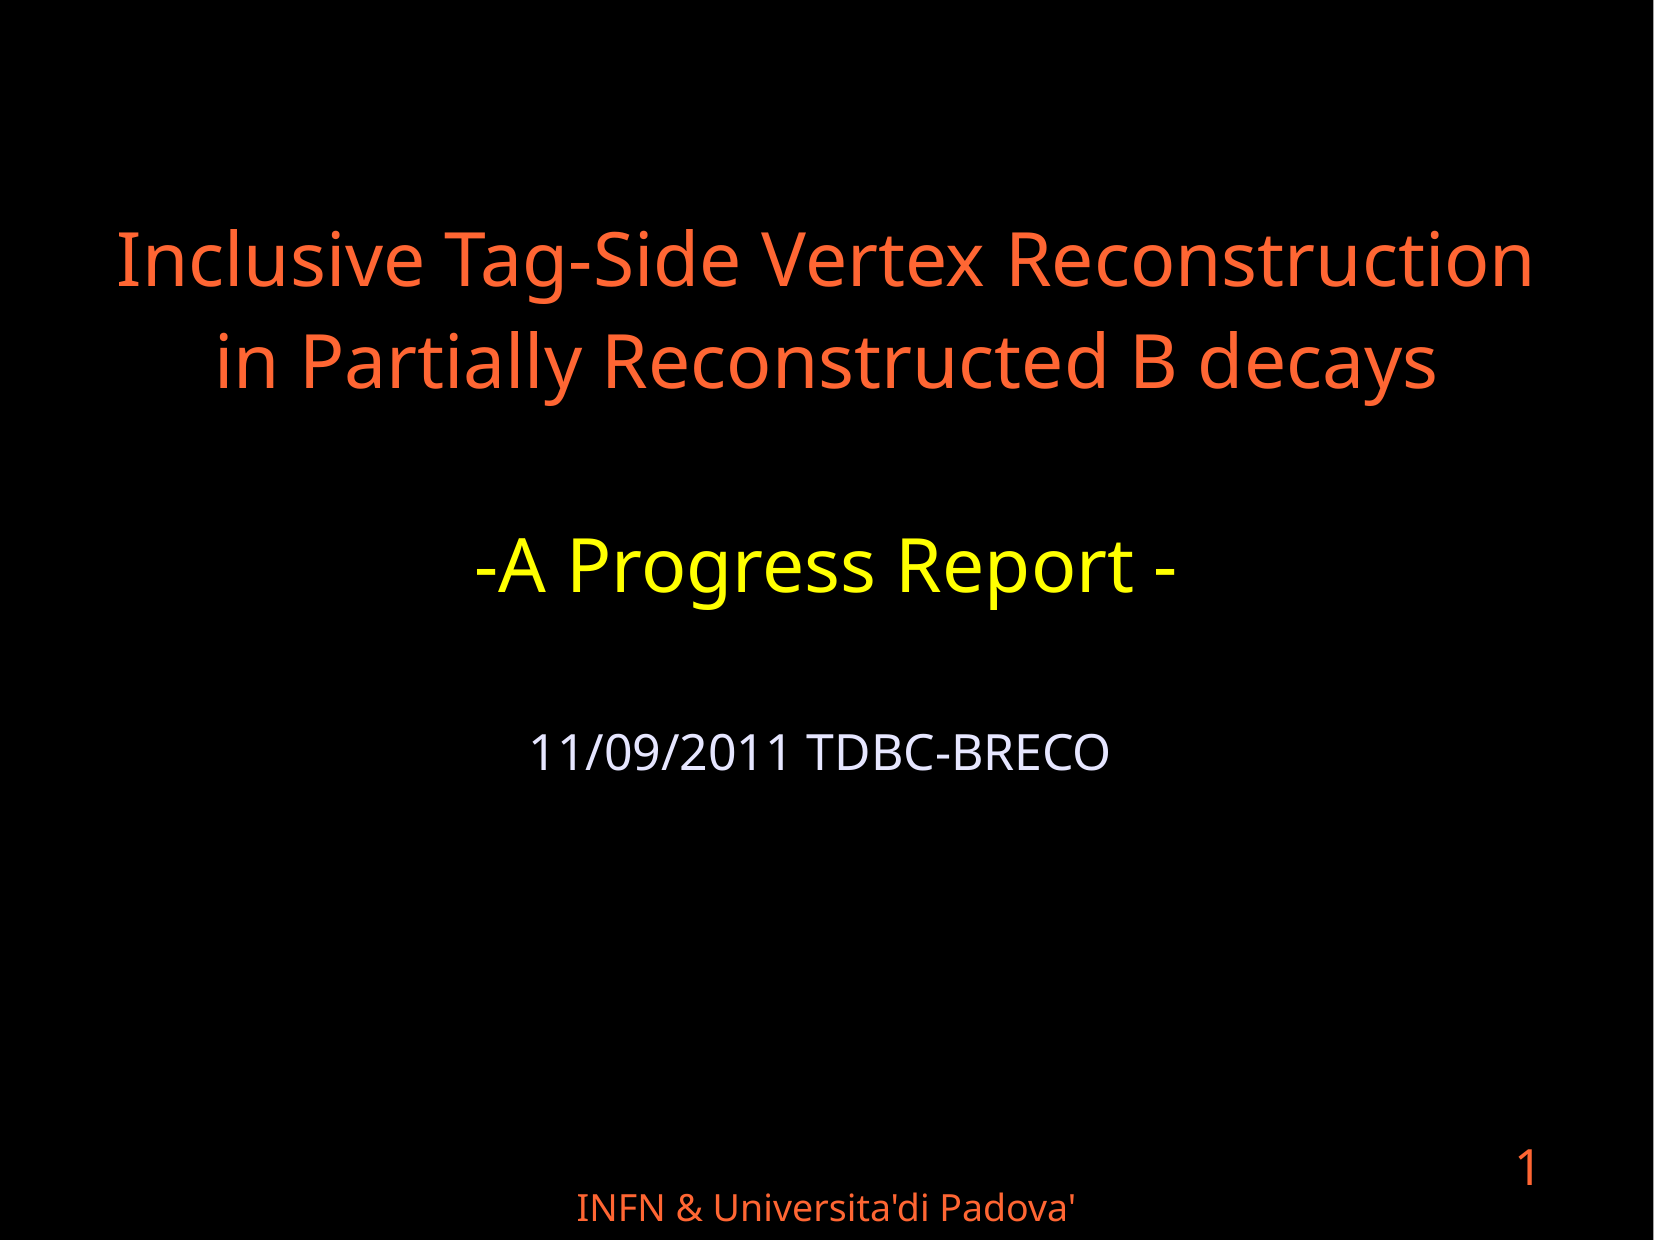

# Inclusive Tag-Side Vertex Reconstruction in Partially Reconstructed B decays -A Progress Report - 11/09/2011 TDBC-BRECO